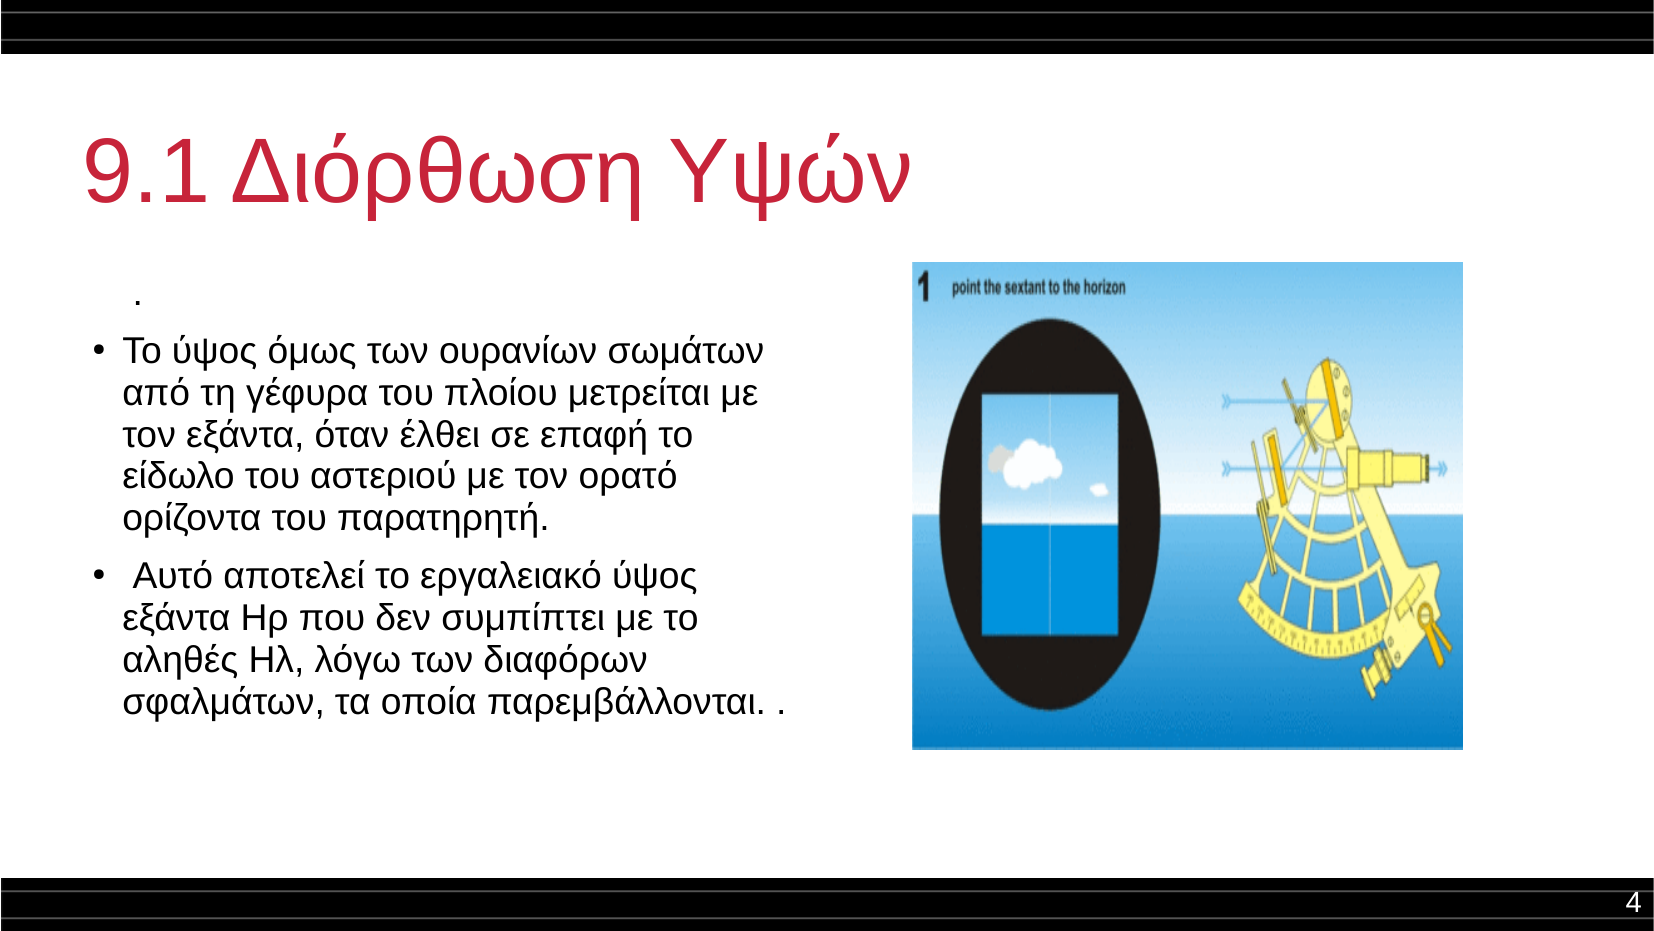

# 9.1 Διόρθωση Υψών
 .
Το ύψος όμως των ουρανίων σωμάτων από τη γέφυρα του πλοίου μετρείται με τον εξάντα, όταν έλθει σε επαφή το είδωλο του αστεριού με τον ορατό ορίζοντα του παρατηρητή.
 Αυτό αποτελεί το εργαλειακό ύψος εξάντα Ηρ που δεν συμπίπτει με το αληθές Ηλ, λόγω των διαφόρων σφαλμάτων, τα οποία παρεμβάλλονται. .